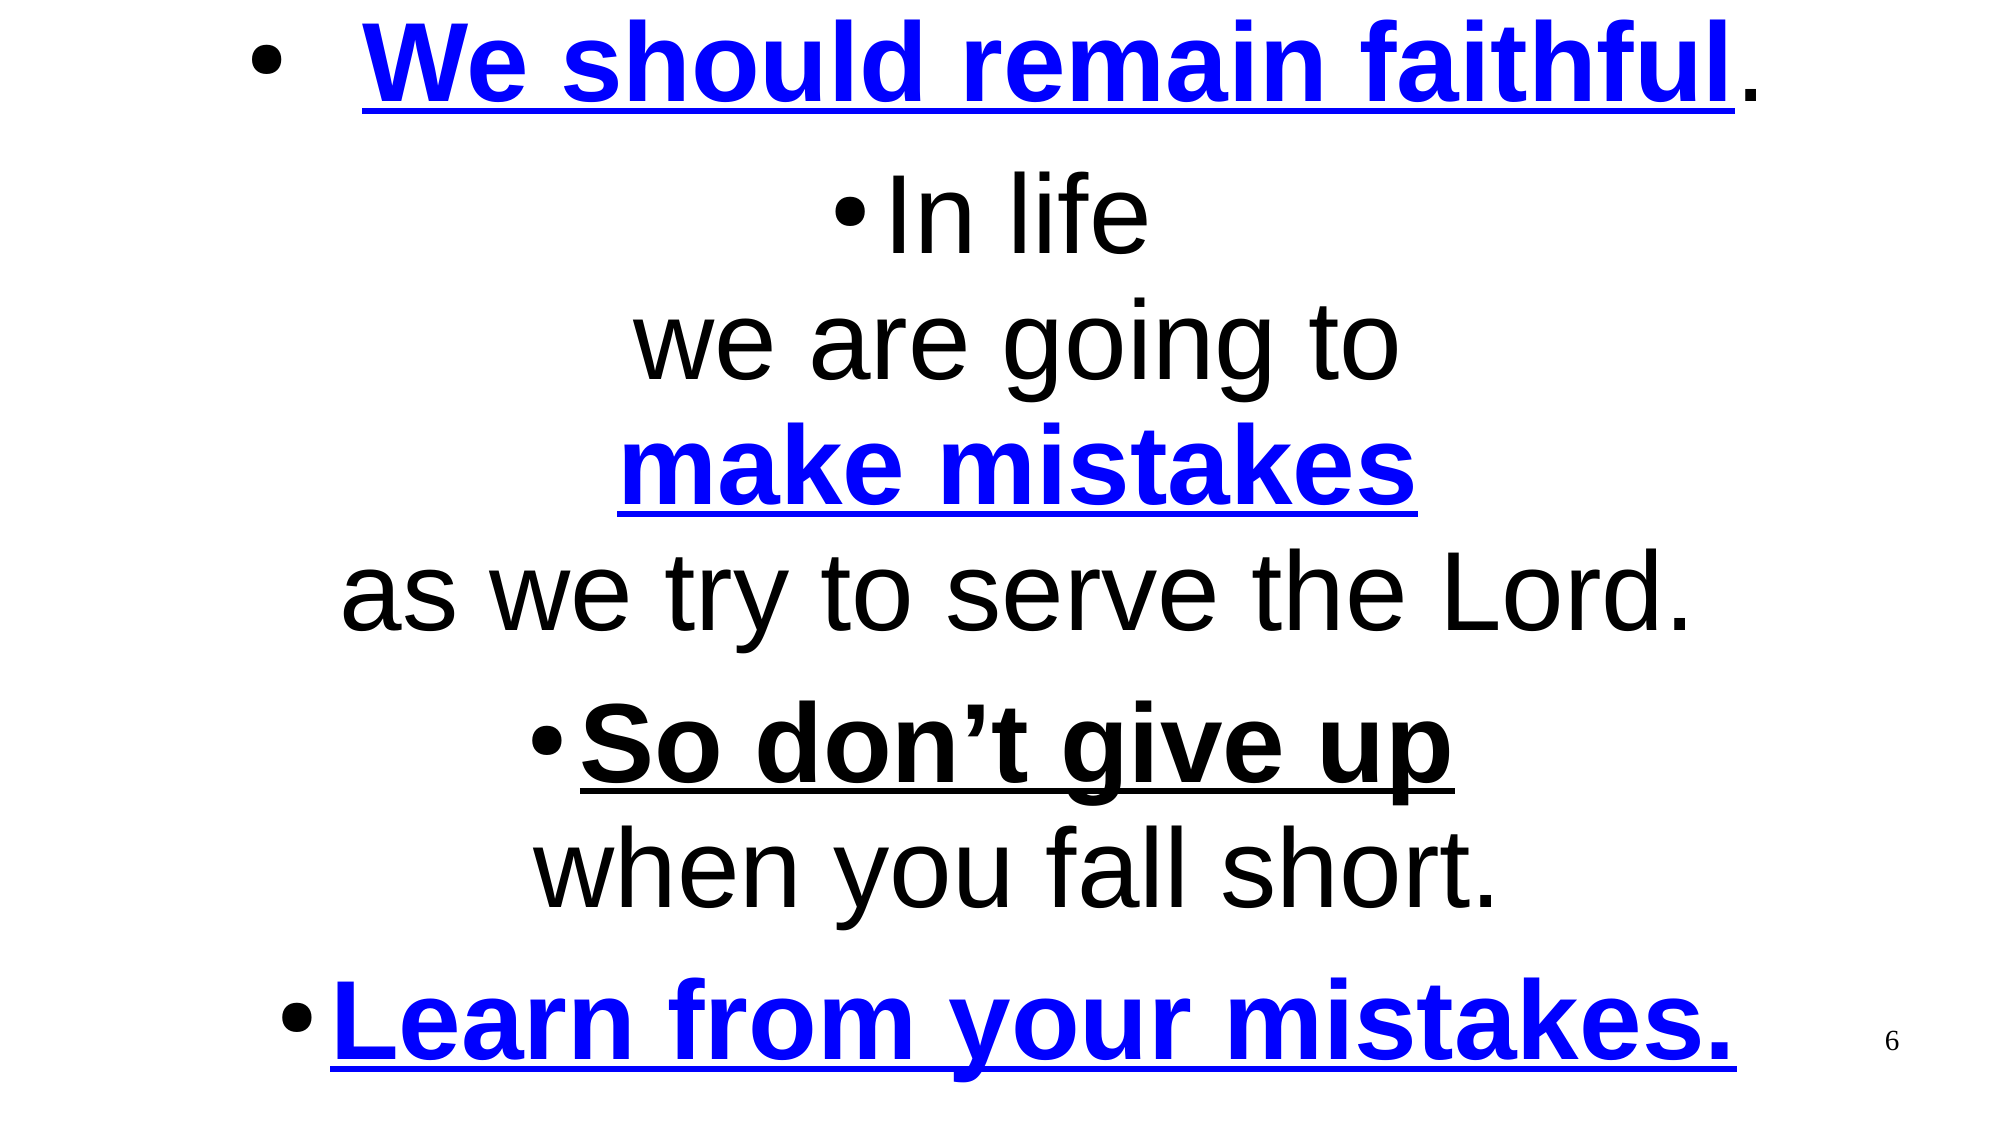

# We should remain faithful.
In life
we are going to
make mistakes
as we try to serve the Lord.
So don’t give up
when you fall short.
Learn from your mistakes.
6